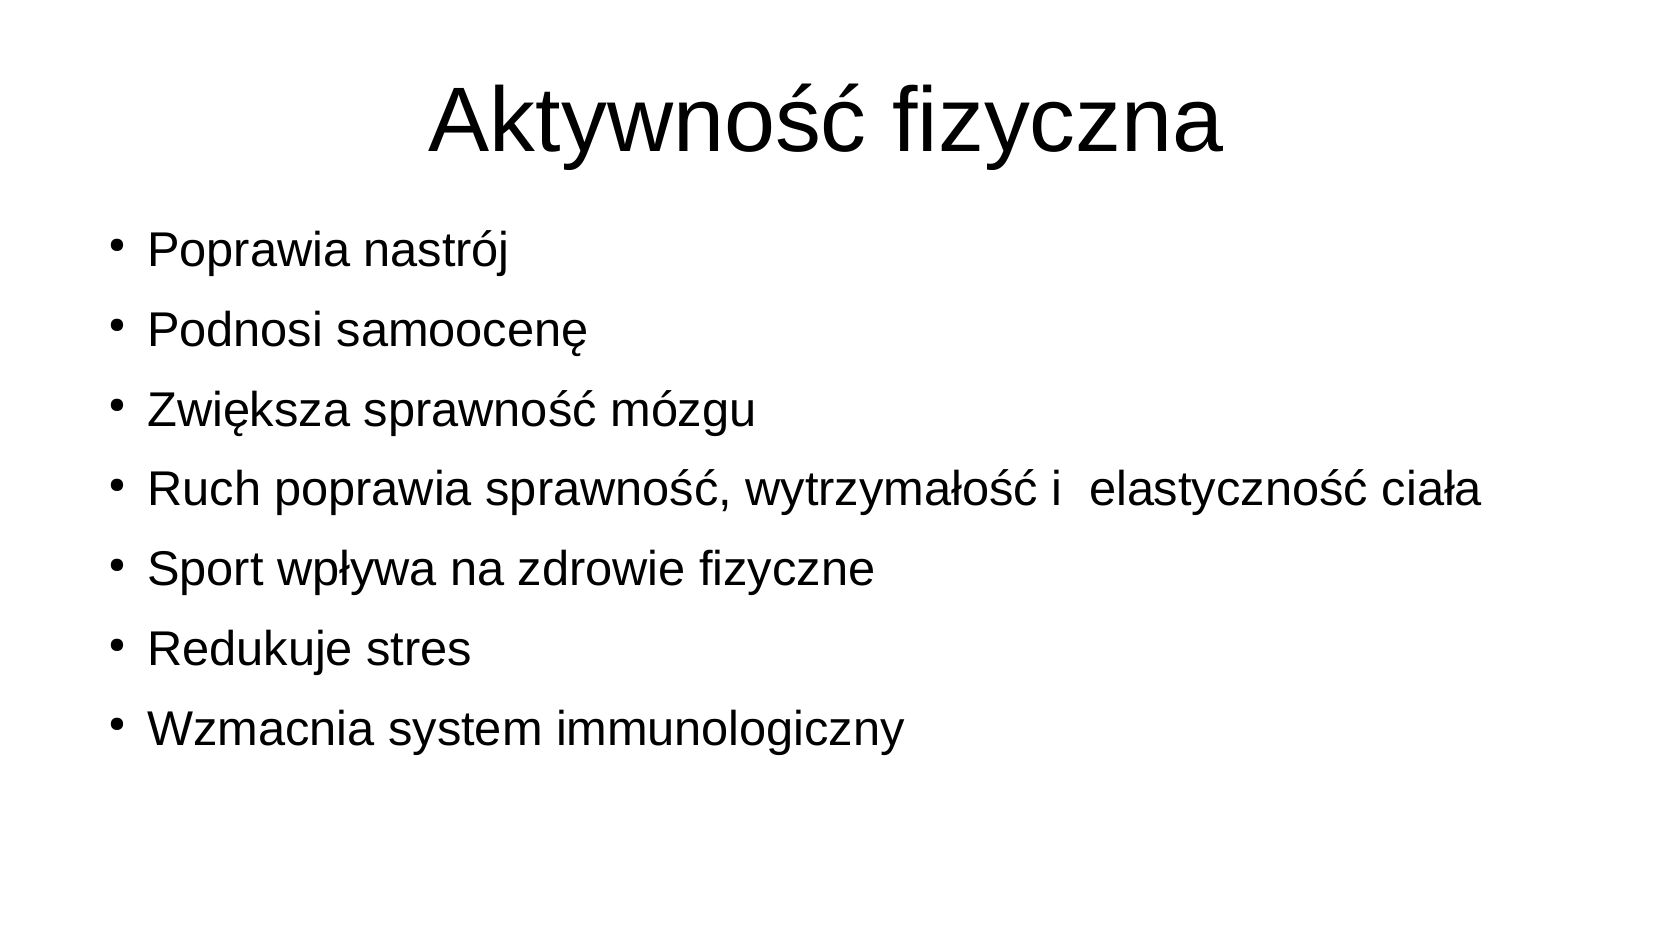

# Aktywność fizyczna
Poprawia nastrój
Podnosi samoocenę
Zwiększa sprawność mózgu
Ruch poprawia sprawność, wytrzymałość i elastyczność ciała
Sport wpływa na zdrowie fizyczne
Redukuje stres
Wzmacnia system immunologiczny